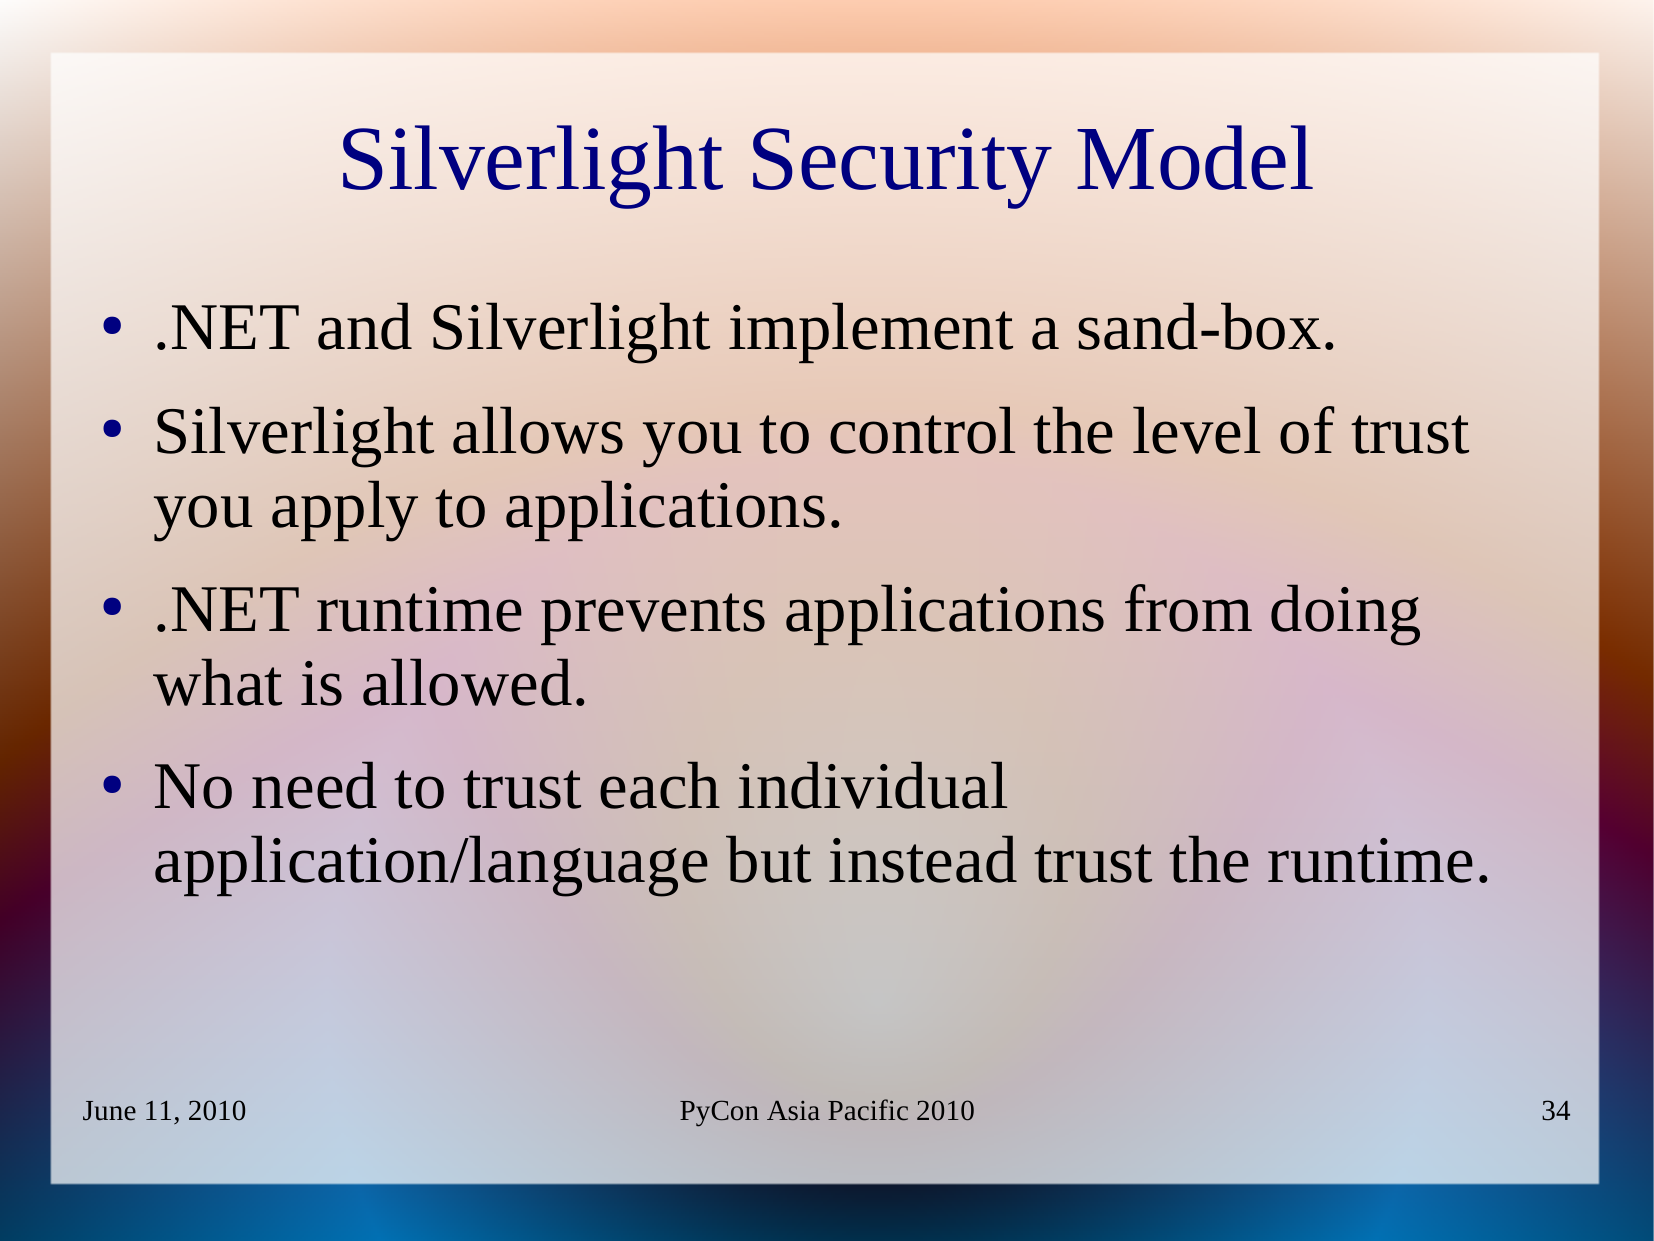

# Silverlight Security Model
.NET and Silverlight implement a sand-box.
Silverlight allows you to control the level of trust you apply to applications.
.NET runtime prevents applications from doing what is allowed.
No need to trust each individual application/language but instead trust the runtime.
June 11, 2010
PyCon Asia Pacific 2010
34